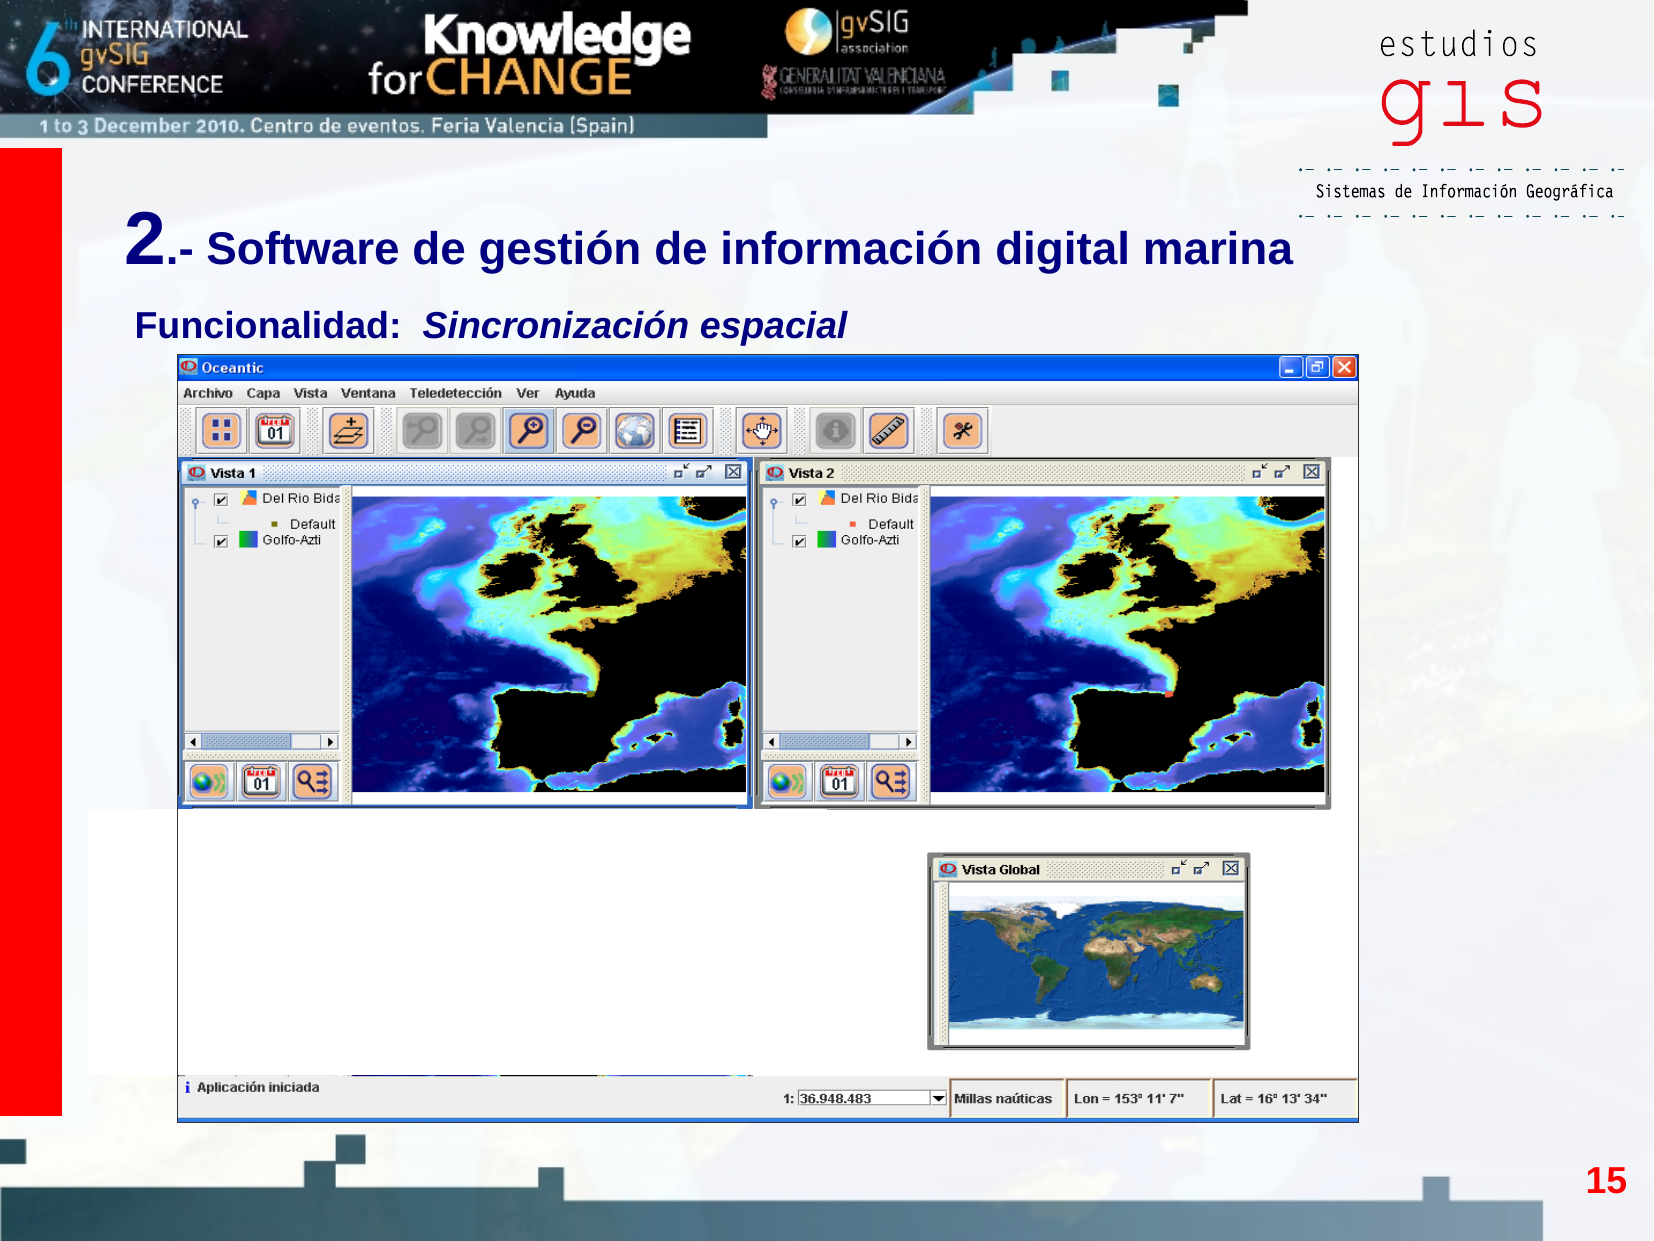

2.- Software de gestión de información digital marina
Funcionalidad: Sincronización espacial
15